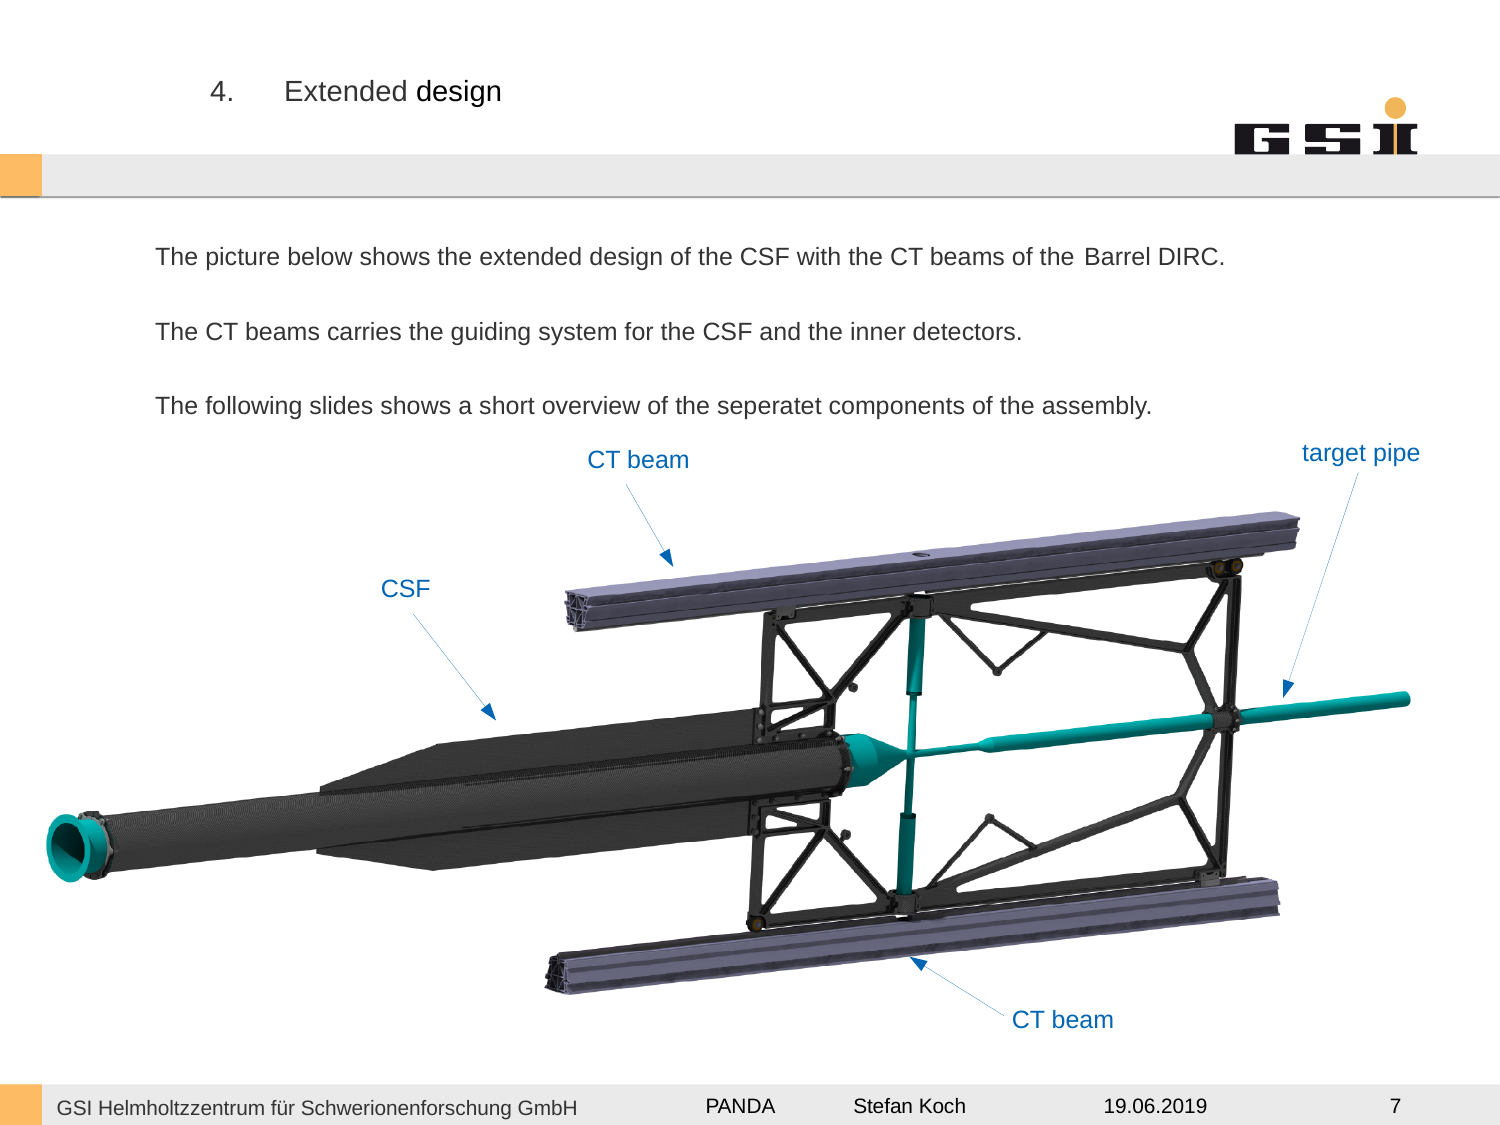

4.	Extended design
# The picture below shows the extended design of the CSF with the CT beams of the Barrel DIRC.
The CT beams carries the guiding system for the CSF and the inner detectors.
The following slides shows a short overview of the seperatet components of the assembly.
target pipe
CT beam
CSF
CT beam